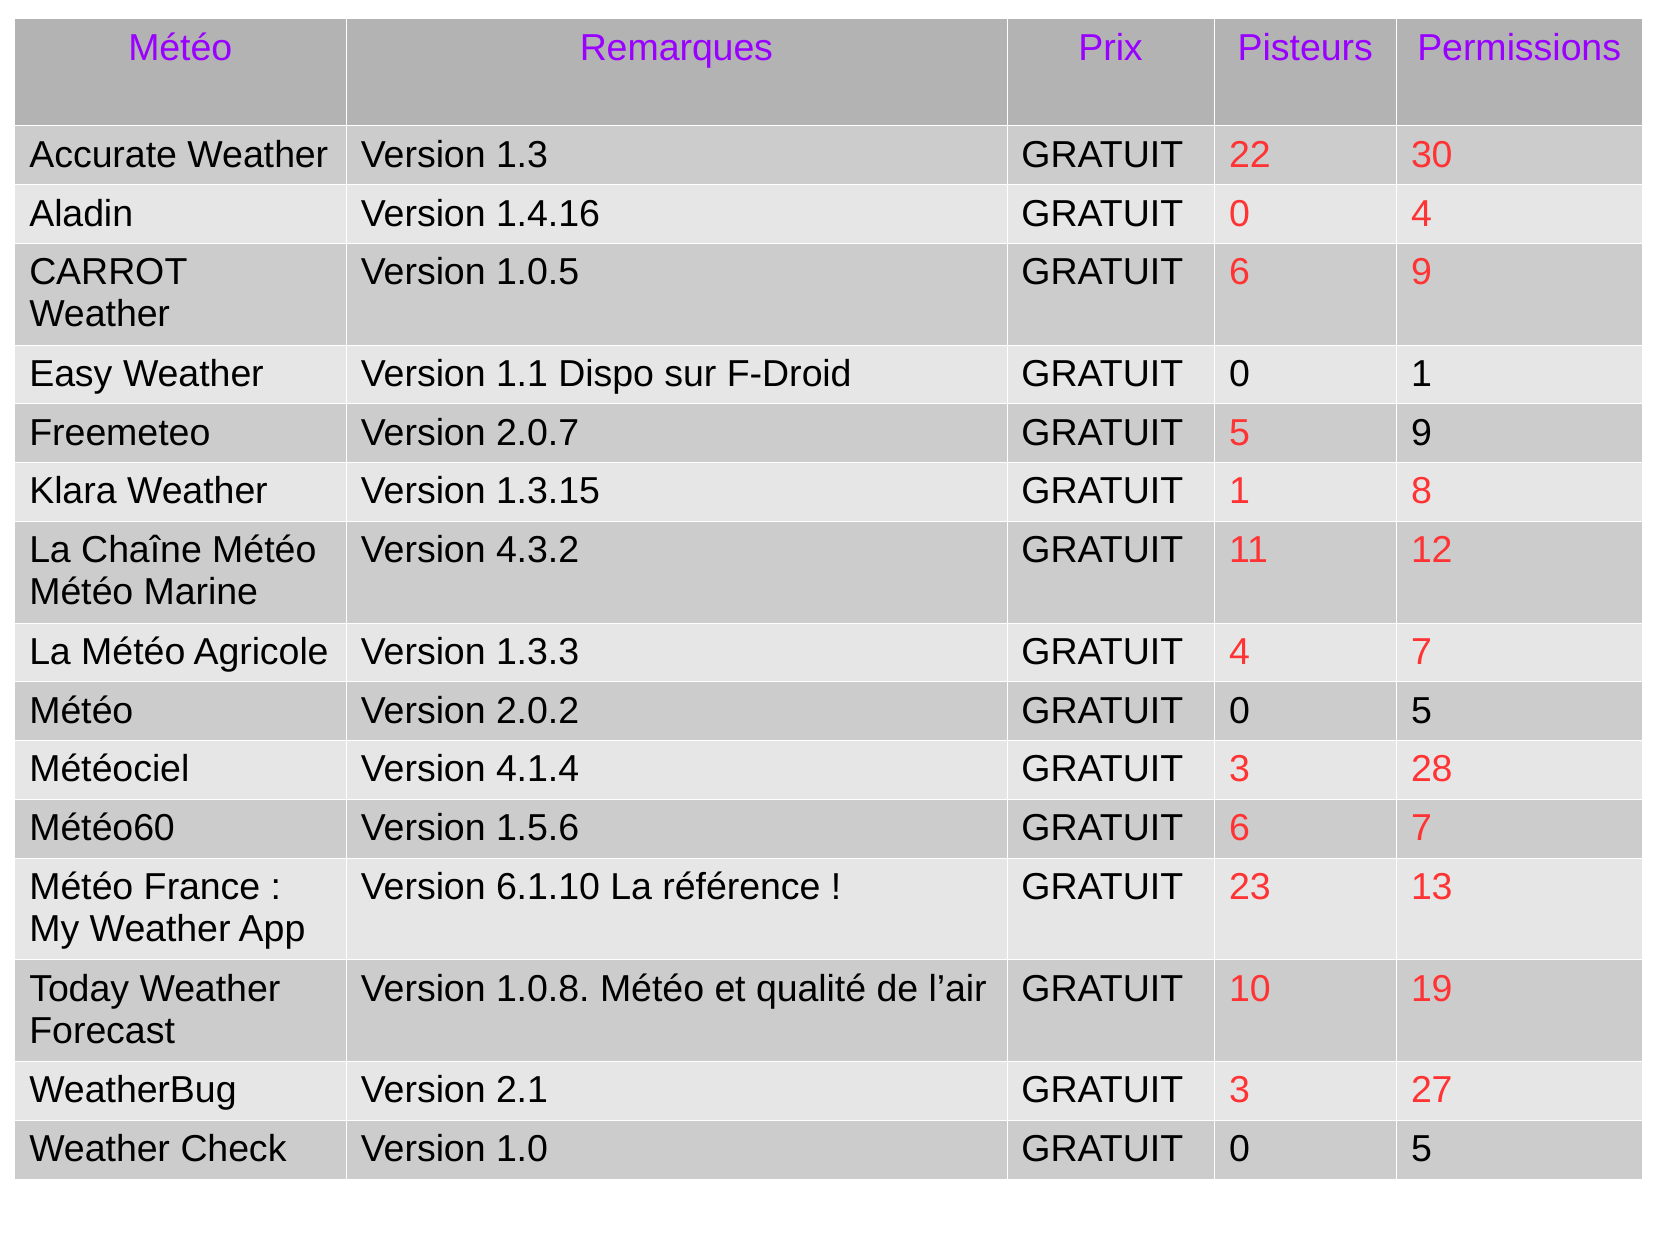

| Météo | Remarques | Prix | Pisteurs | Permissions |
| --- | --- | --- | --- | --- |
| Accurate Weather | Version 1.3 | GRATUIT | 22 | 30 |
| Aladin | Version 1.4.16 | GRATUIT | 0 | 4 |
| CARROT Weather | Version 1.0.5 | GRATUIT | 6 | 9 |
| Easy Weather | Version 1.1 Dispo sur F-Droid | GRATUIT | 0 | 1 |
| Freemeteo | Version 2.0.7 | GRATUIT | 5 | 9 |
| Klara Weather | Version 1.3.15 | GRATUIT | 1 | 8 |
| La Chaîne Météo Météo Marine | Version 4.3.2 | GRATUIT | 11 | 12 |
| La Météo Agricole | Version 1.3.3 | GRATUIT | 4 | 7 |
| Météo | Version 2.0.2 | GRATUIT | 0 | 5 |
| Météociel | Version 4.1.4 | GRATUIT | 3 | 28 |
| Météo60 | Version 1.5.6 | GRATUIT | 6 | 7 |
| Météo France : My Weather App | Version 6.1.10 La référence ! | GRATUIT | 23 | 13 |
| Today Weather Forecast | Version 1.0.8. Météo et qualité de l’air | GRATUIT | 10 | 19 |
| WeatherBug | Version 2.1 | GRATUIT | 3 | 27 |
| Weather Check | Version 1.0 | GRATUIT | 0 | 5 |